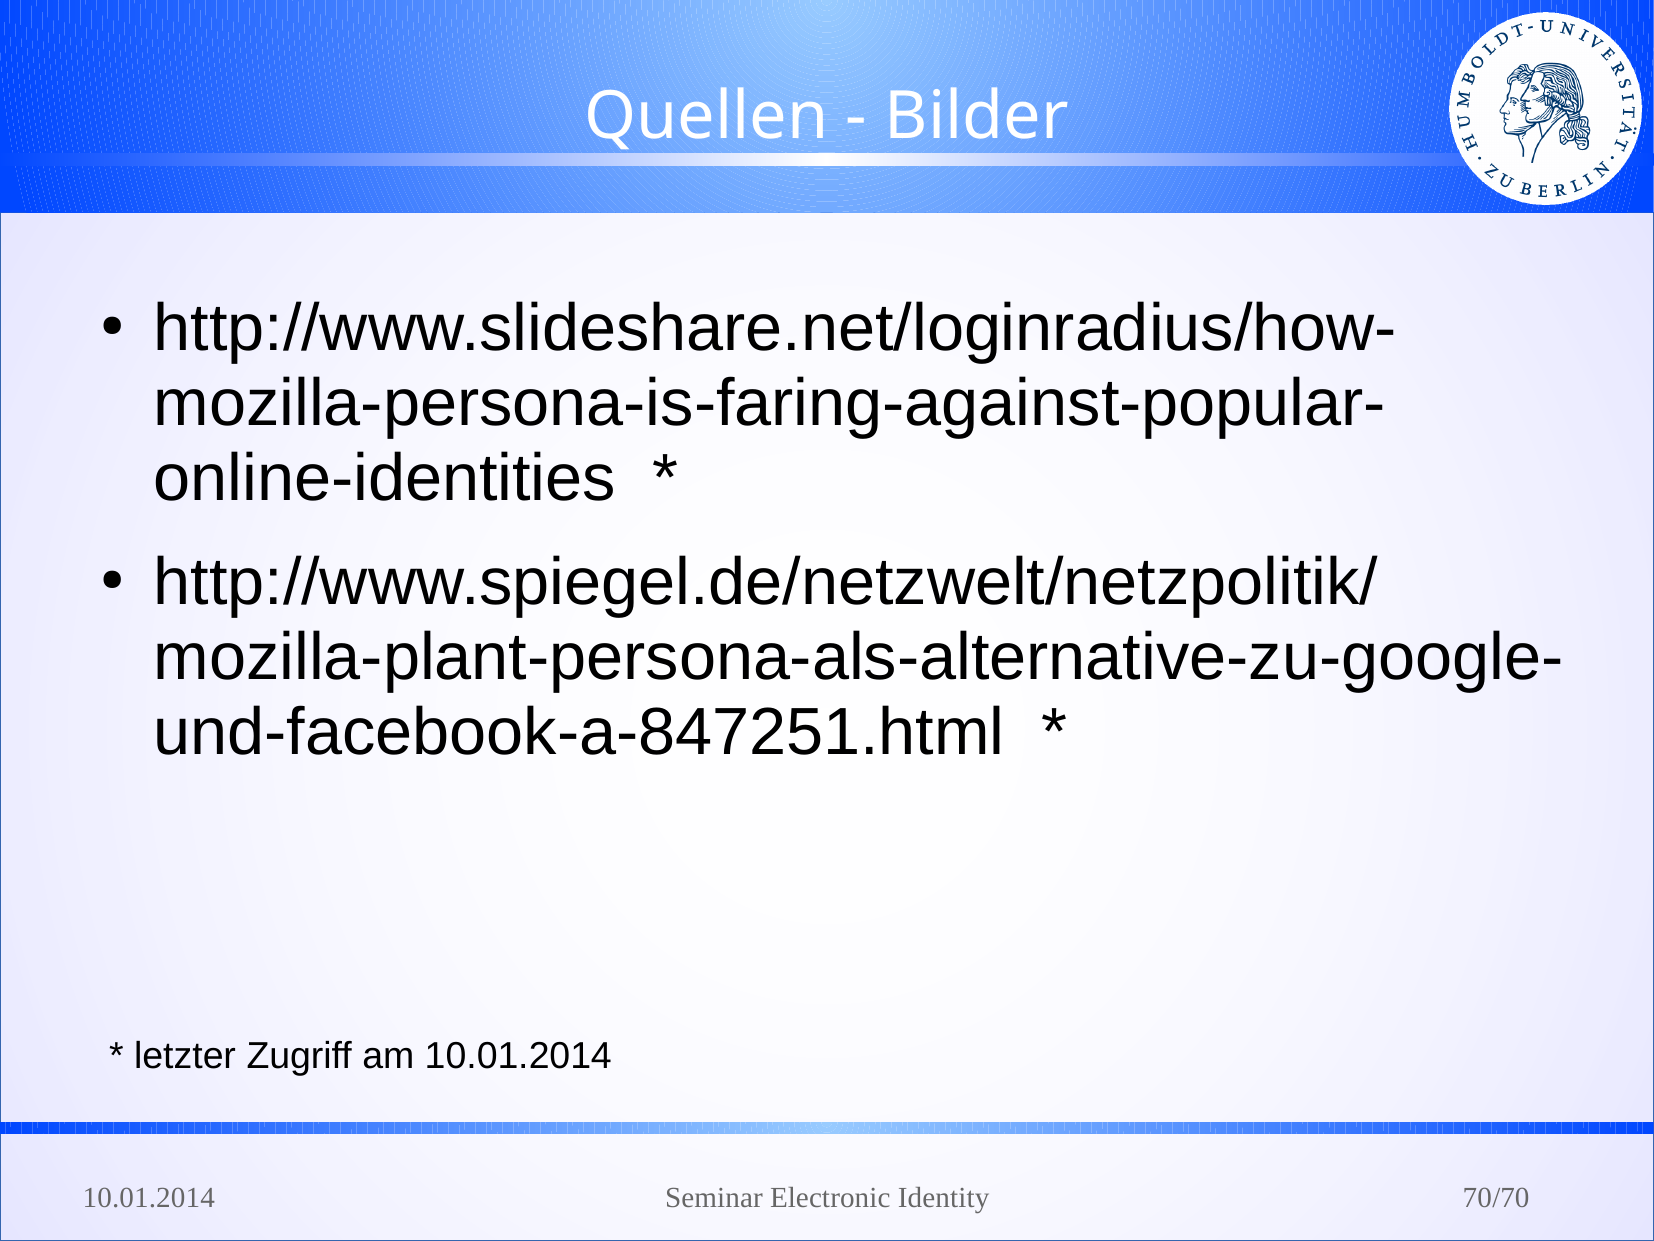

# Quellen - Bilder
http://www.slideshare.net/loginradius/how-mozilla-persona-is-faring-against-popular-online-identities *
http://www.spiegel.de/netzwelt/netzpolitik/mozilla-plant-persona-als-alternative-zu-google-und-facebook-a-847251.html *
* letzter Zugriff am 10.01.2014
10.01.2014
Seminar Electronic Identity